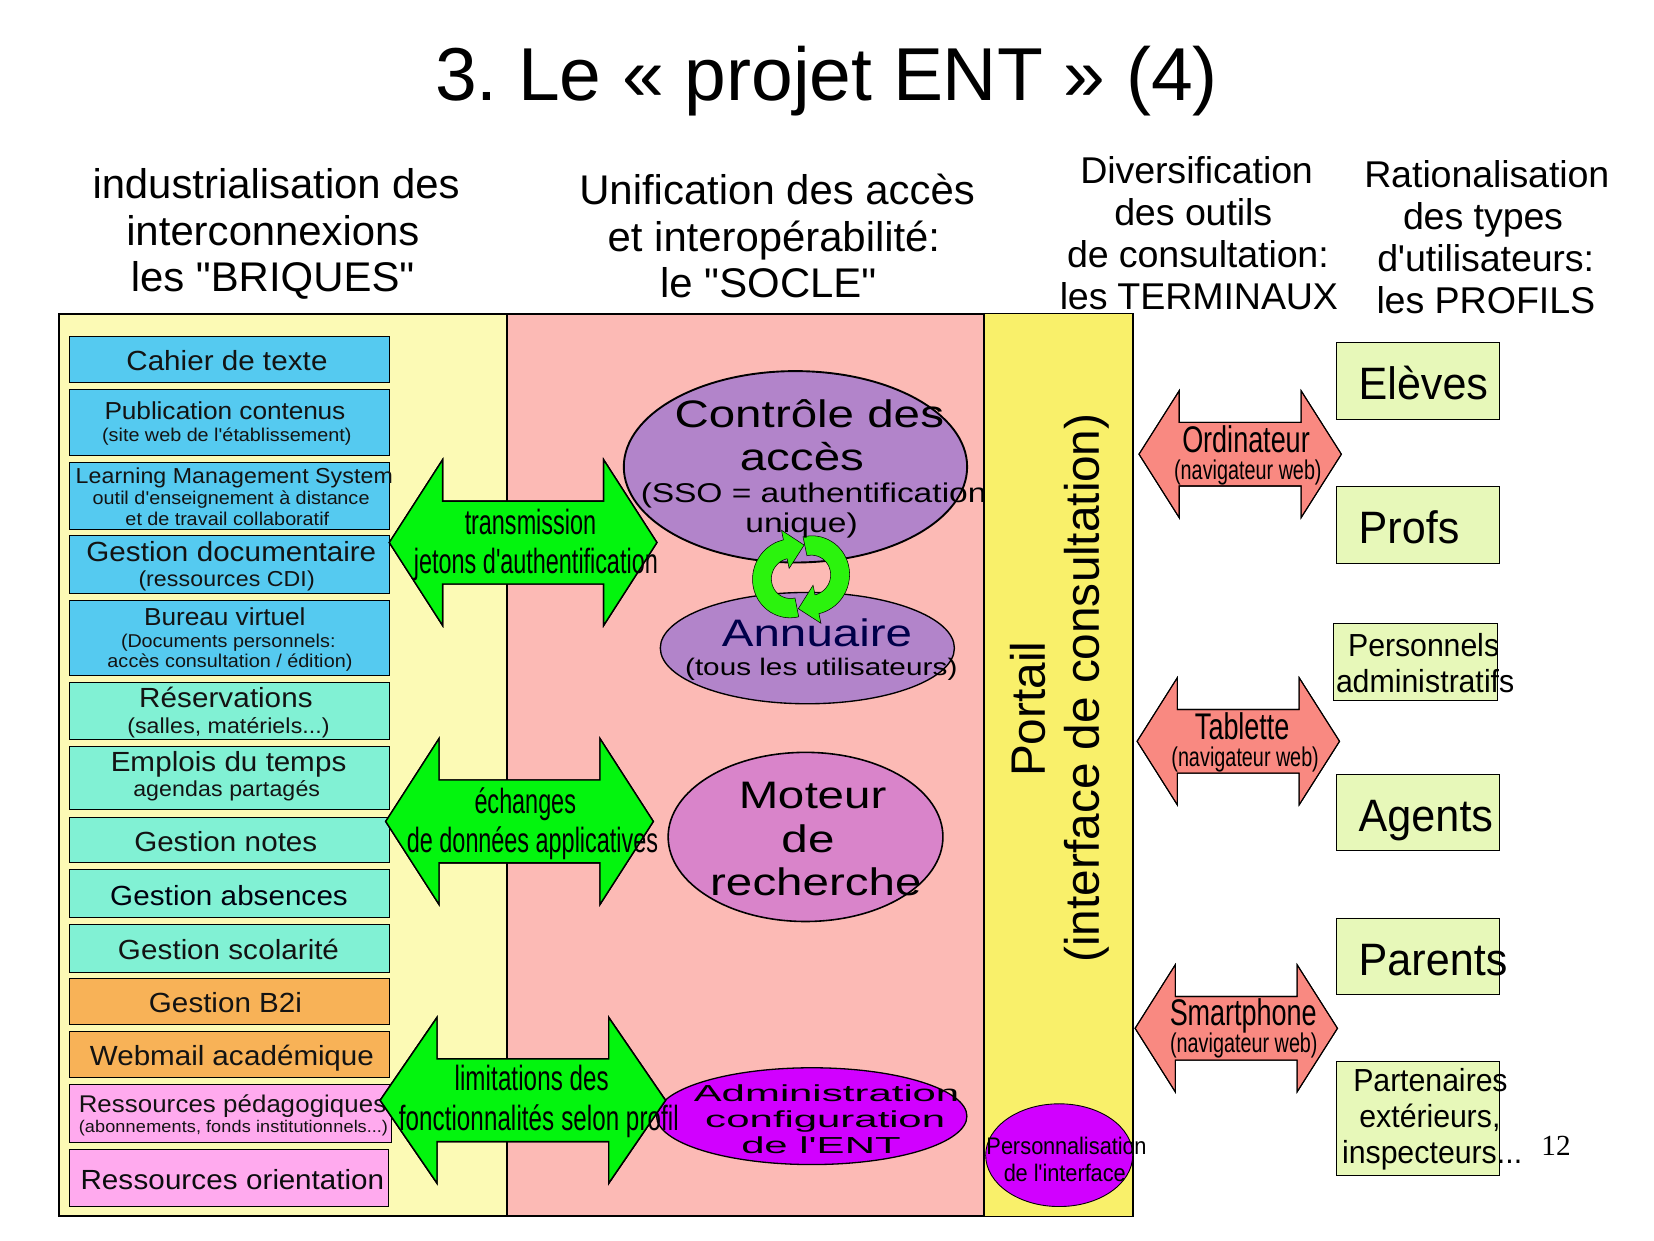

# 3. Le « projet ENT » (4)
Diversification
Rationalisation
industrialisation des
Unification des accès
des outils
des types
interconnexions
et interopérabilité:
de consultation:
d'utilisateurs:
les "BRIQUES"
le "SOCLE"
les TERMINAUX
les PROFILS
Cahier de texte
Elèves
Contrôle des
Publication contenus
Ordinateur
(site web de l'établissement)
accès
(navigateur web)
Learning Management System
(SSO = authentification
outil d'enseignement à distance
Profs
transmission
unique)
et de travail collaboratif
Gestion documentaire
jetons d'authentification
(ressources CDI)
Bureau virtuel
Annuaire
Personnels
(Documents personnels:
(interface de consultation)
accès consultation / édition)
(tous les utilisateurs)
administratifs
Portail
Réservations
Tablette
(salles, matériels...)
(navigateur web)
Emplois du temps
Moteur
agendas partagés
échanges
Agents
de
de données applicatives
Gestion notes
recherche
Gestion absences
Parents
Gestion scolarité
Gestion B2i
Smartphone
(navigateur web)
Webmail académique
limitations des
Partenaires
Administration
Ressources pédagogiques
fonctionnalités selon profil
extérieurs,
configuration
(abonnements, fonds institutionnels...)
12
de l'ENT
Personnalisation
inspecteurs...
de l'interface
Ressources orientation